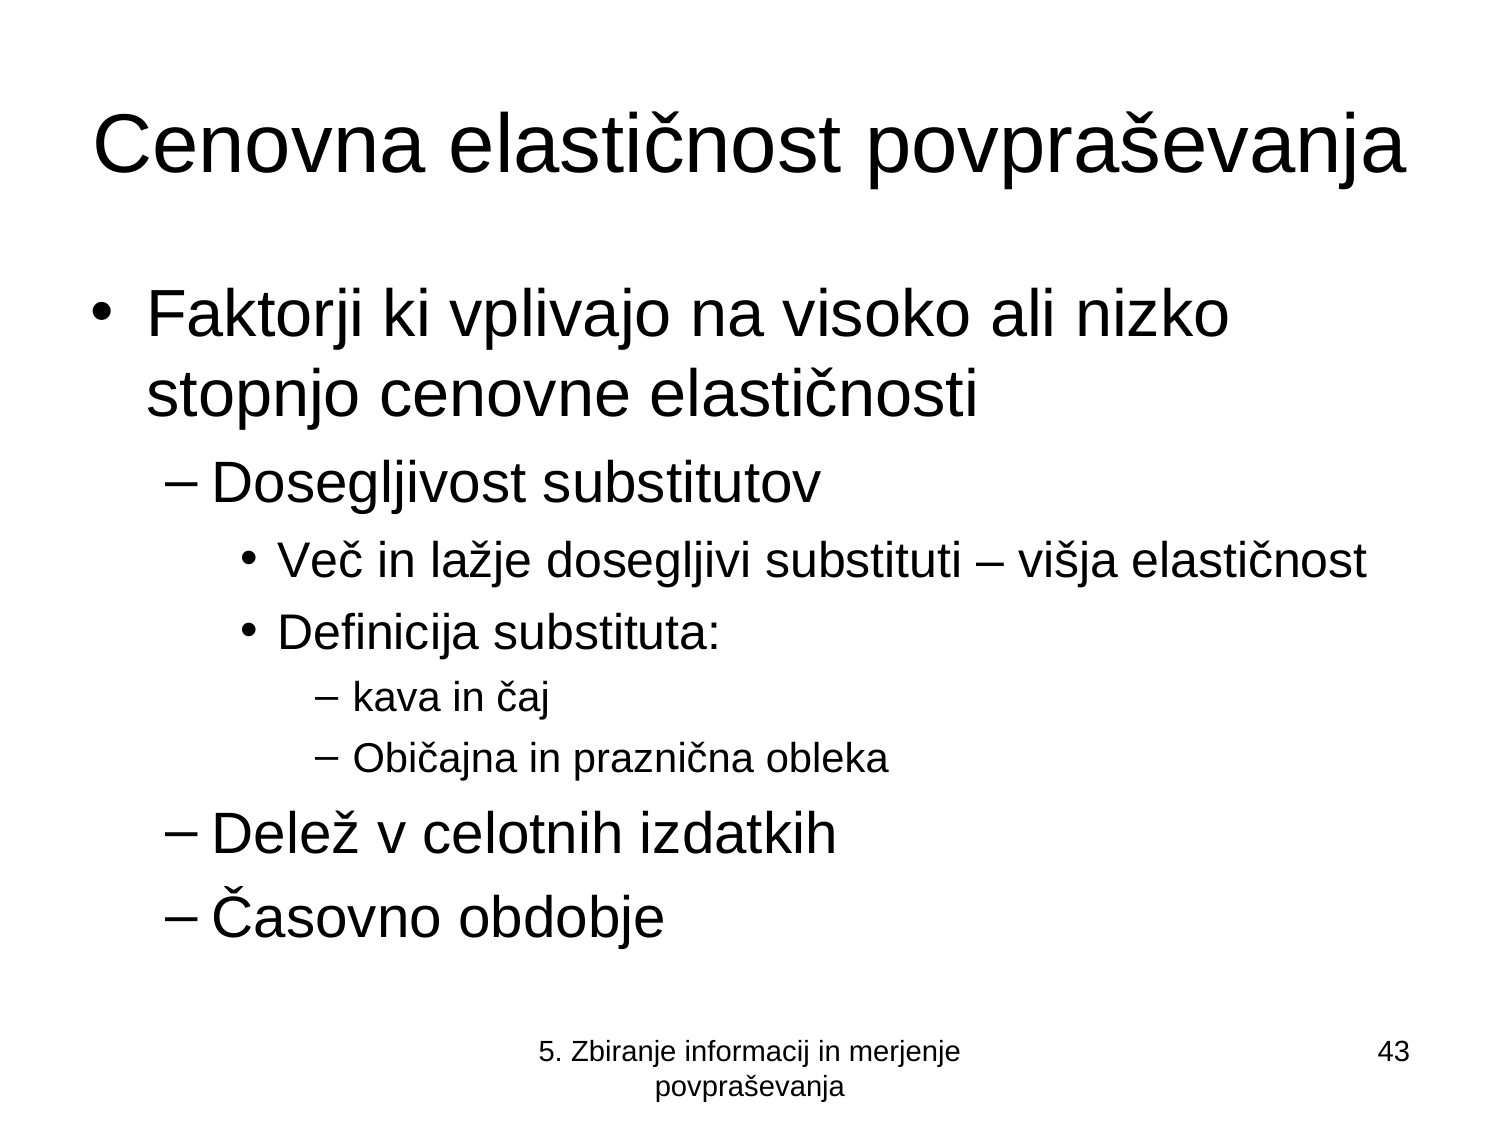

# Cenovna elastičnost povpraševanja
Faktorji ki vplivajo na visoko ali nizko stopnjo cenovne elastičnosti
Dosegljivost substitutov
Več in lažje dosegljivi substituti – višja elastičnost
Definicija substituta:
kava in čaj
Običajna in praznična obleka
Delež v celotnih izdatkih
Časovno obdobje
5. Zbiranje informacij in merjenje povpraševanja